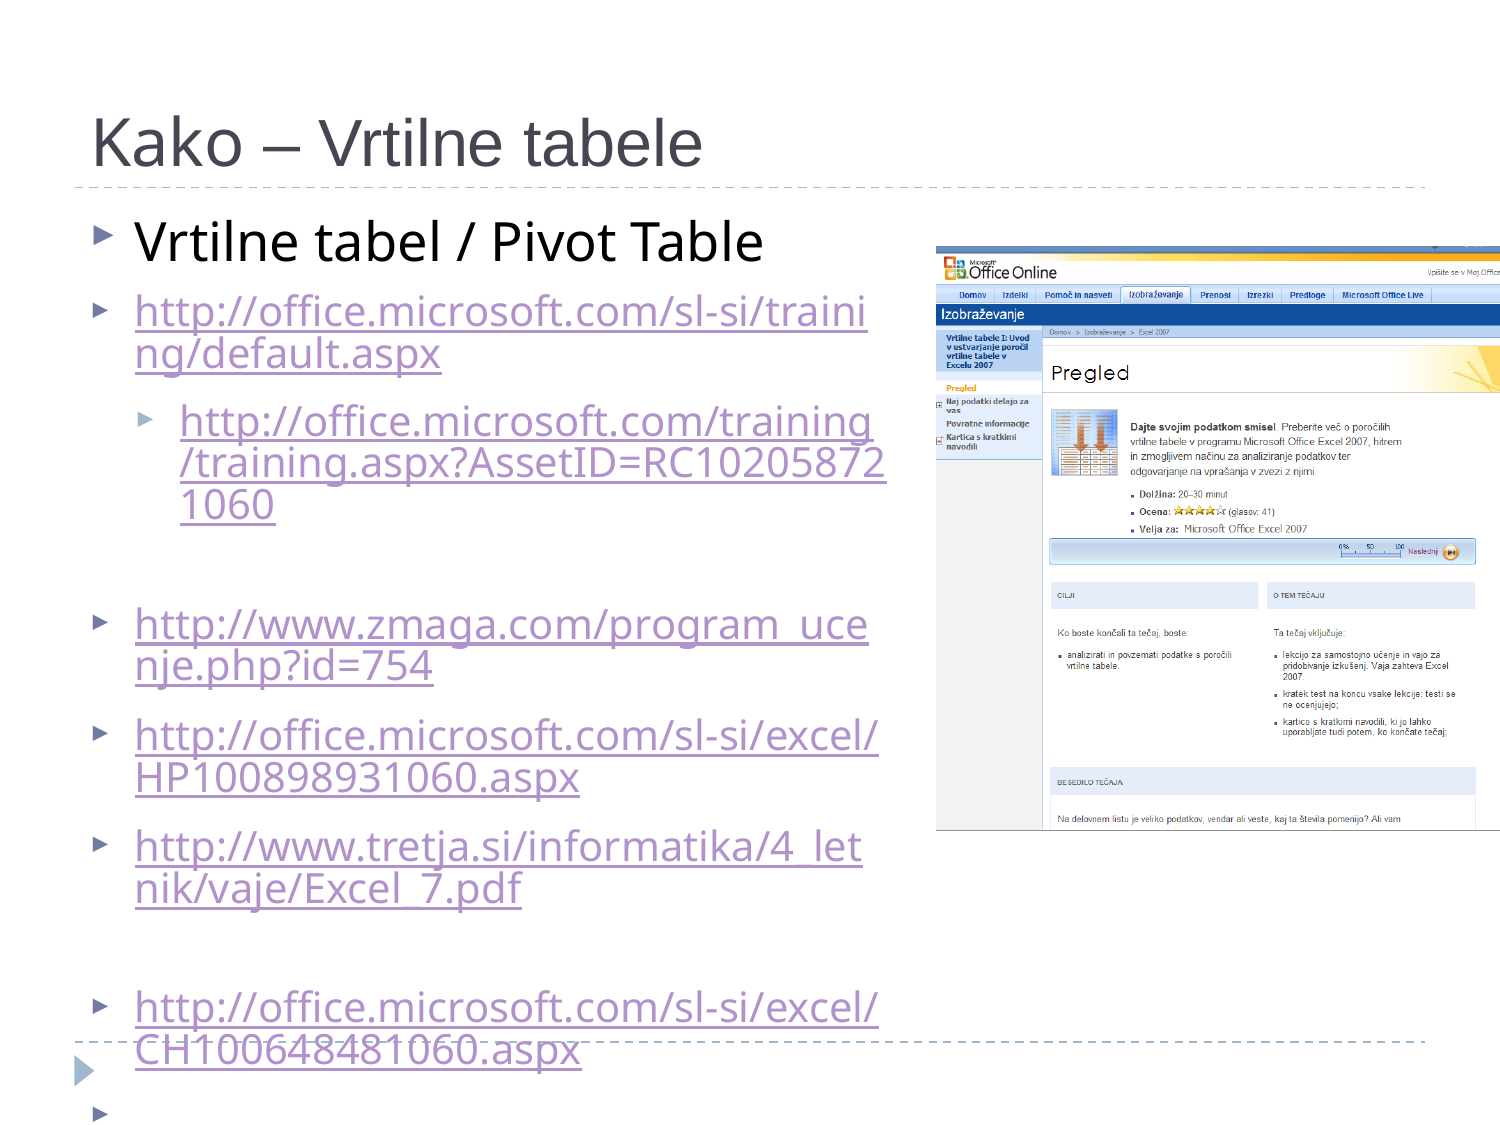

# Kako – Vrtilne tabele
Vrtilne tabel / Pivot Table
http://office.microsoft.com/sl-si/training/default.aspx
http://office.microsoft.com/training/training.aspx?AssetID=RC102058721060
http://www.zmaga.com/program_ucenje.php?id=754
http://office.microsoft.com/sl-si/excel/HP100898931060.aspx
http://www.tretja.si/informatika/4_letnik/vaje/Excel_7.pdf
http://office.microsoft.com/sl-si/excel/CH100648481060.aspx
...